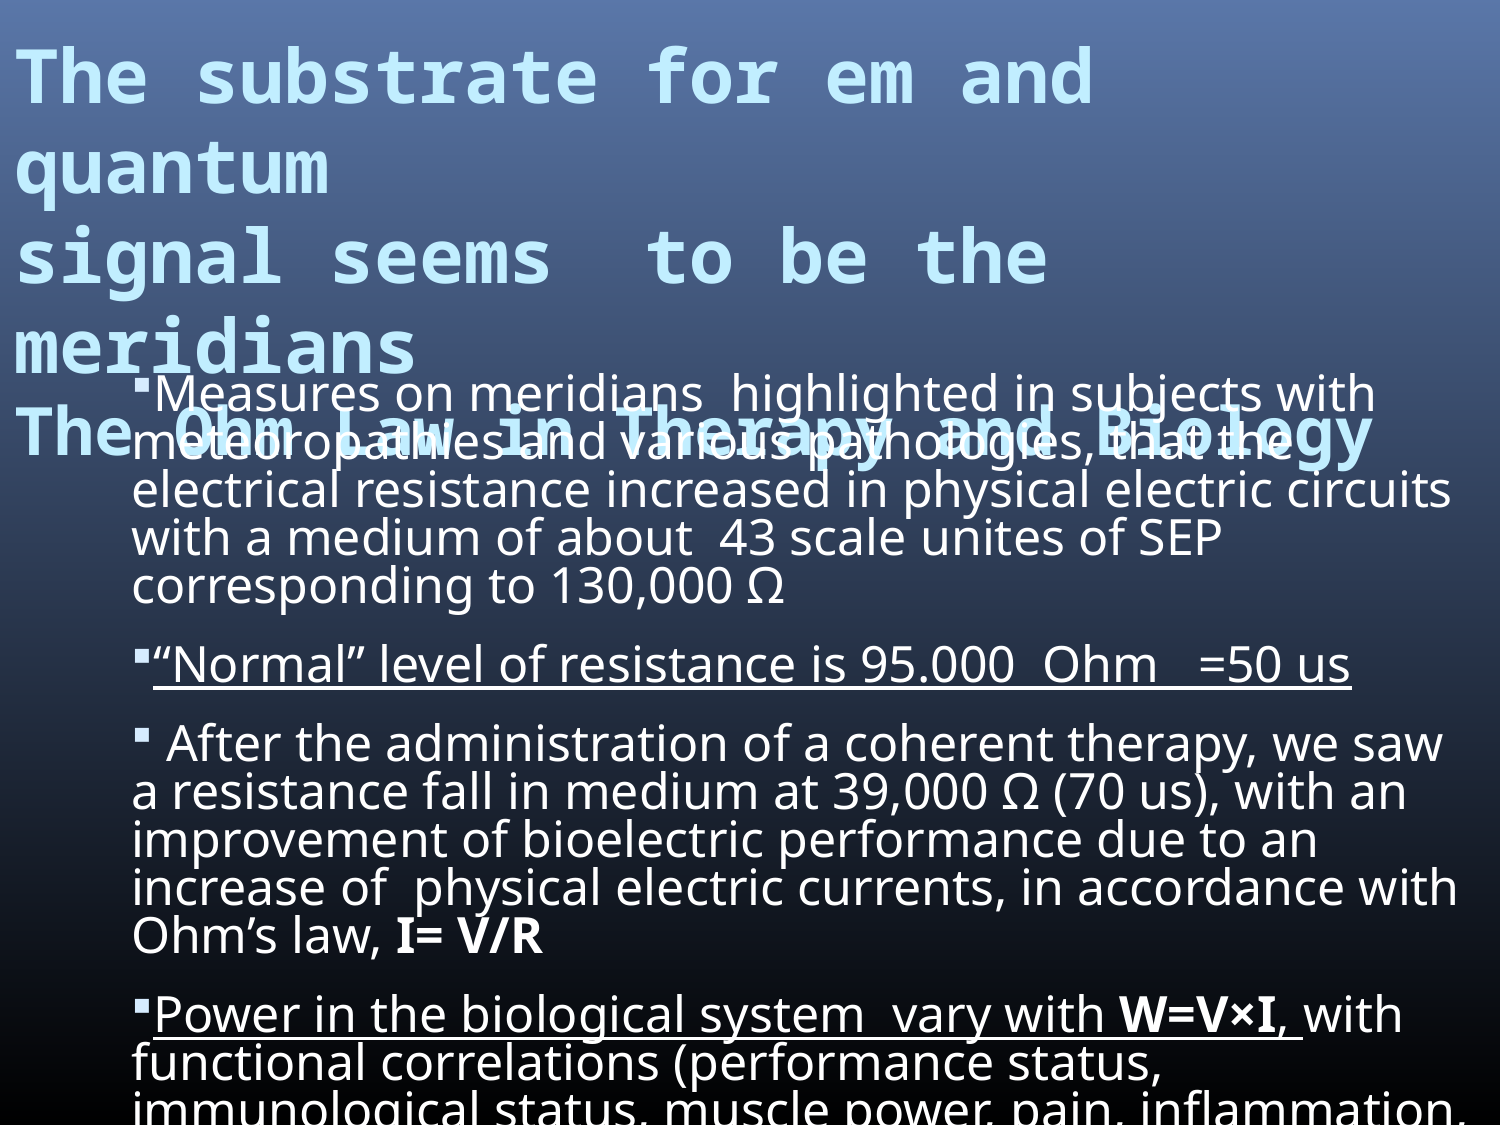

The substrate for em and quantum
signal seems to be the meridians
The Ohm Law in Therapy and Biology
Measures on meridians highlighted in subjects with meteoropathies and various pathologies, that the electrical resistance increased in physical electric circuits with a medium of about 43 scale unites of SEP corresponding to 130,000 Ω
“Normal” level of resistance is 95.000 Ohm =50 us
 After the administration of a coherent therapy, we saw a resistance fall in medium at 39,000 Ω (70 us), with an improvement of bioelectric performance due to an increase of physical electric currents, in accordance with Ohm’s law, I= V/R
Power in the biological system vary with W=V×I, with functional correlations (performance status, immunological status, muscle power, pain, inflammation, allergy, dyspnea, etc.)